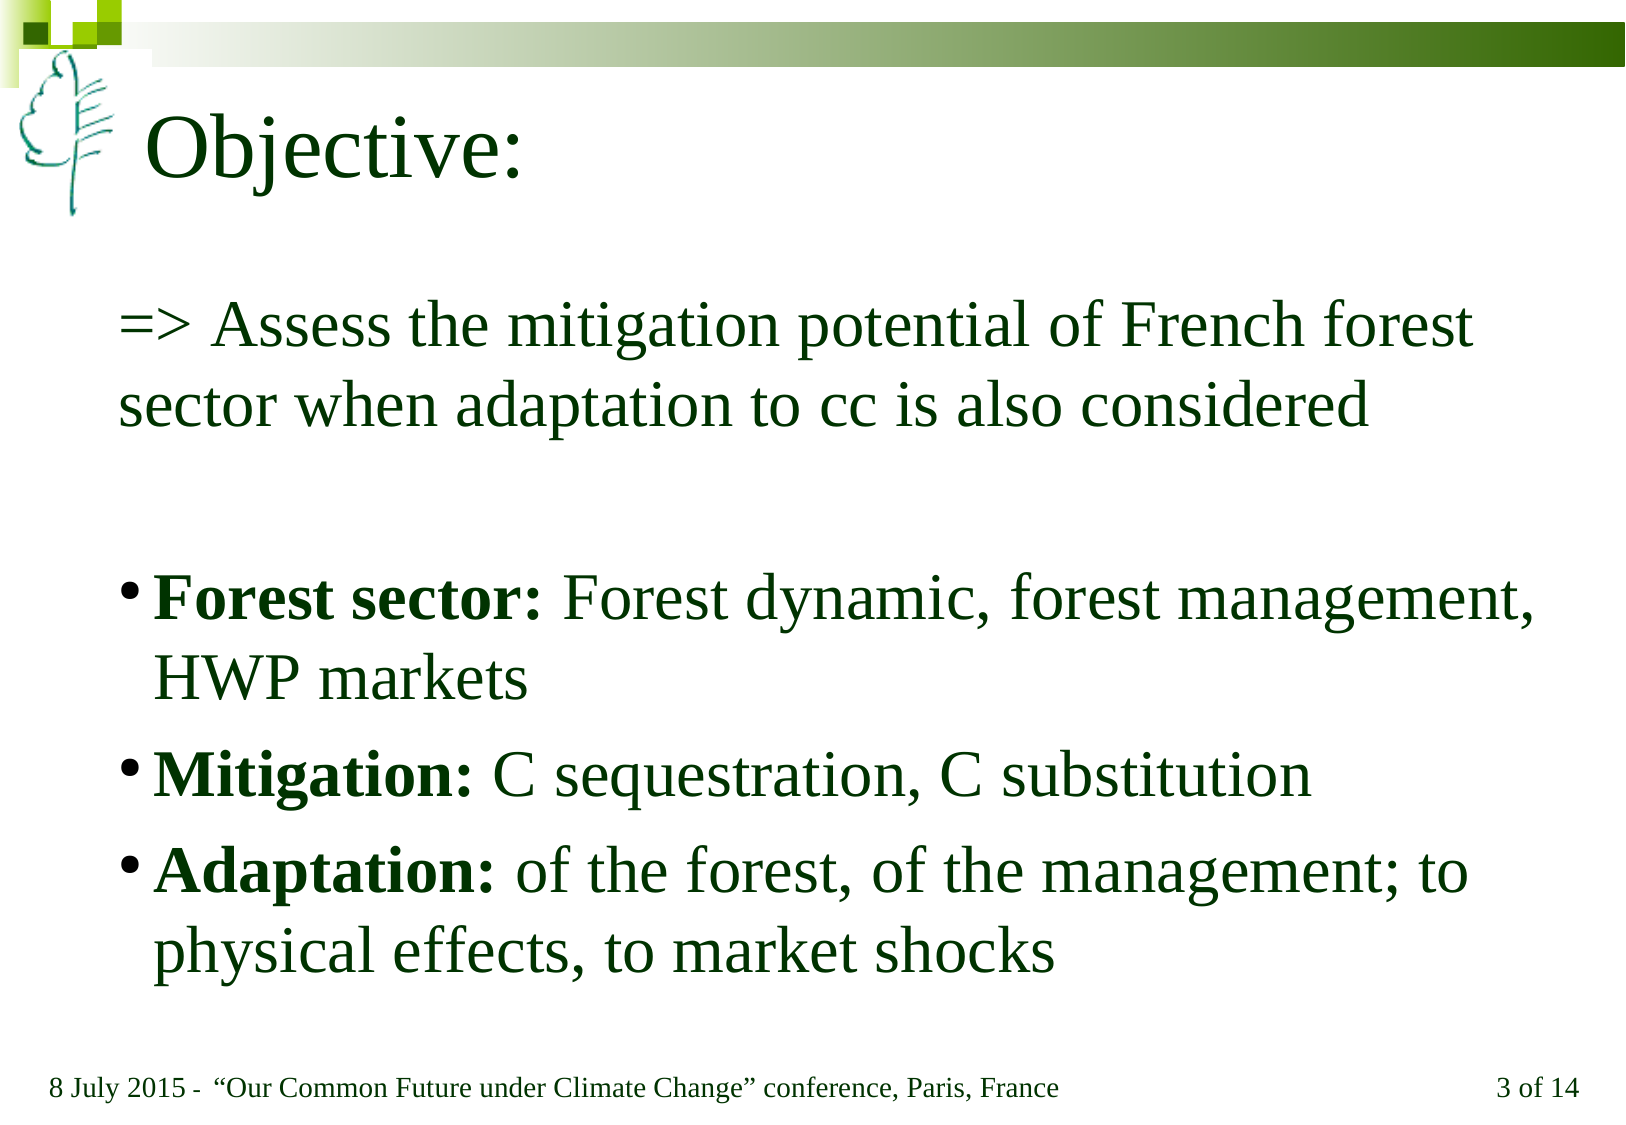

# Objective:
=> Assess the mitigation potential of French forest sector when adaptation to cc is also considered
Forest sector: Forest dynamic, forest management, HWP markets
Mitigation: C sequestration, C substitution
Adaptation: of the forest, of the management; to physical effects, to market shocks